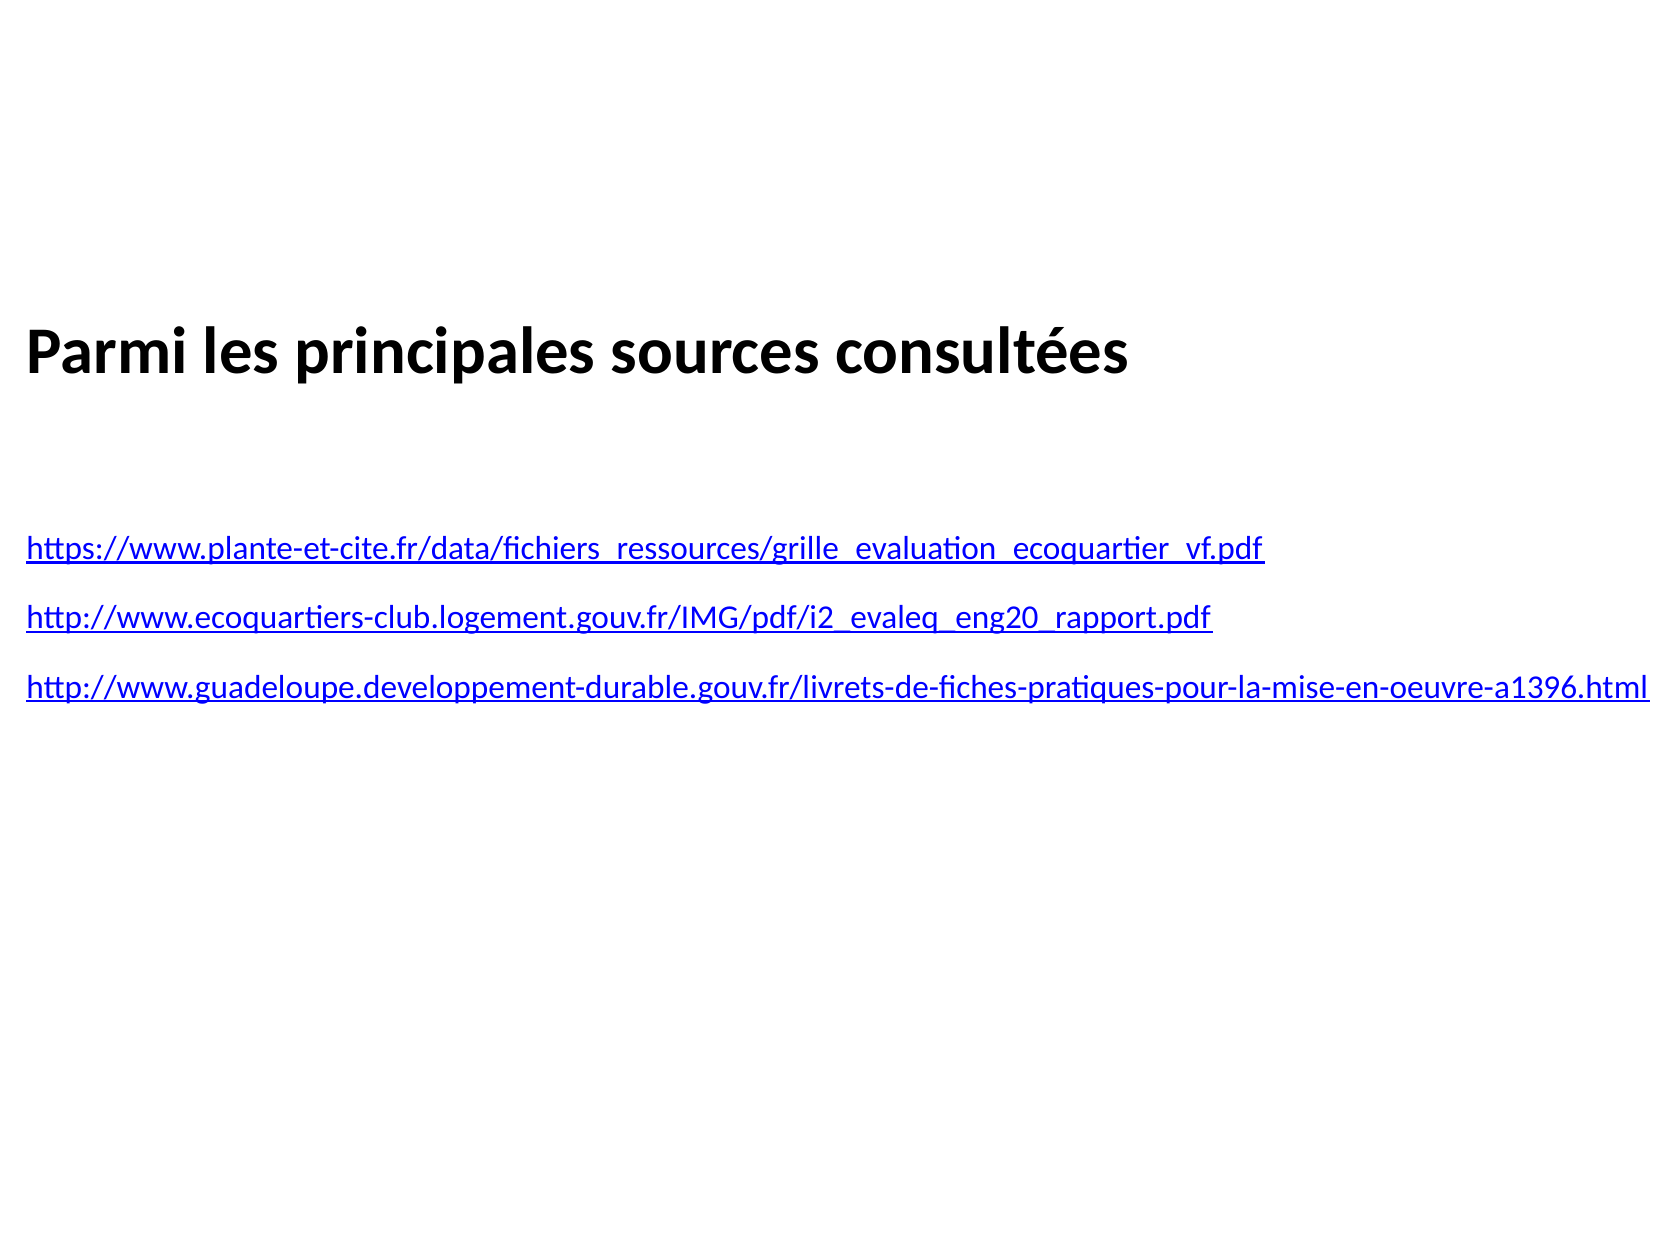

Parmi les principales sources consultées
https://www.plante-et-cite.fr/data/fichiers_ressources/grille_evaluation_ecoquartier_vf.pdf
http://www.ecoquartiers-club.logement.gouv.fr/IMG/pdf/i2_evaleq_eng20_rapport.pdf
http://www.guadeloupe.developpement-durable.gouv.fr/livrets-de-fiches-pratiques-pour-la-mise-en-oeuvre-a1396.html